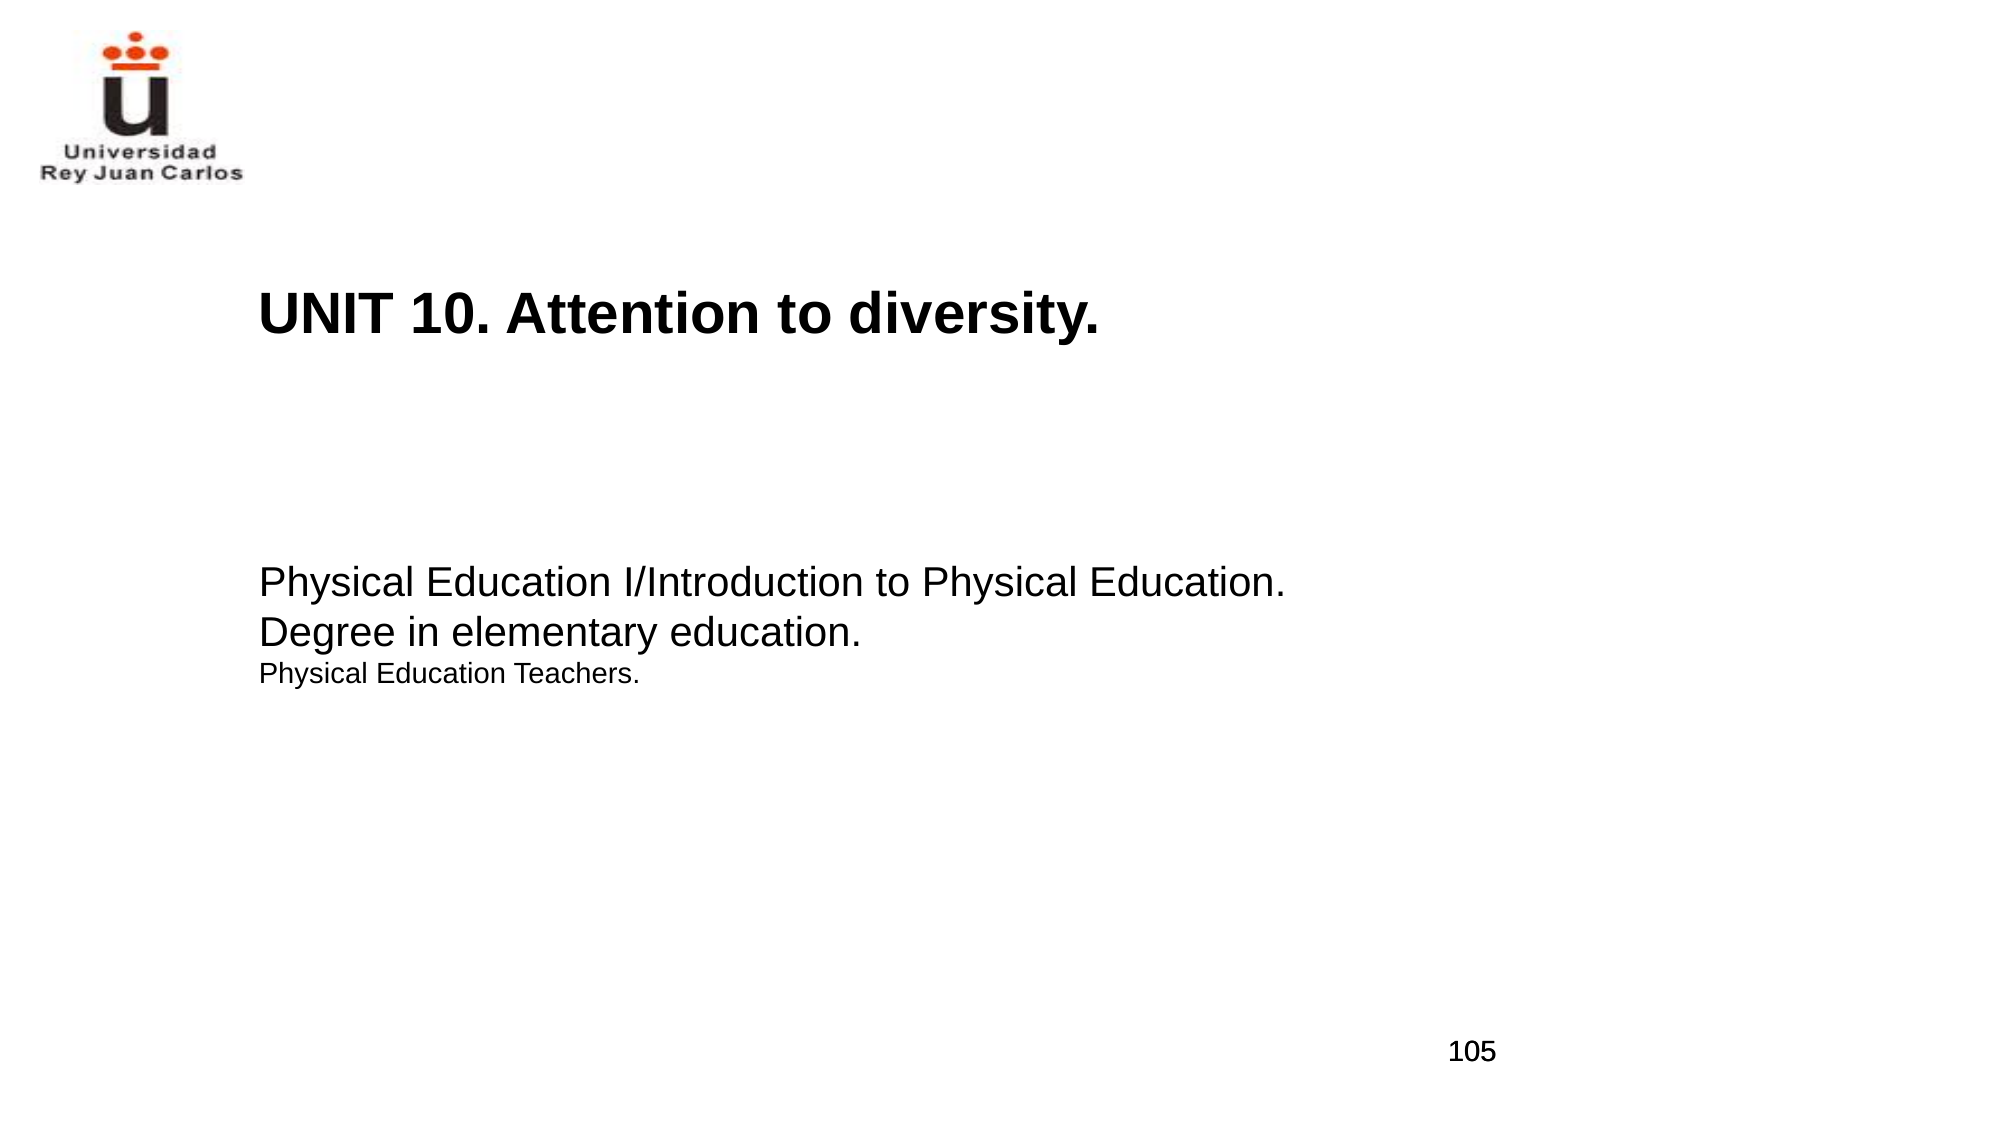

UNIT 10. Attention to diversity.
Physical Education I/Introduction to Physical Education.
Degree in elementary education.
Physical Education Teachers.